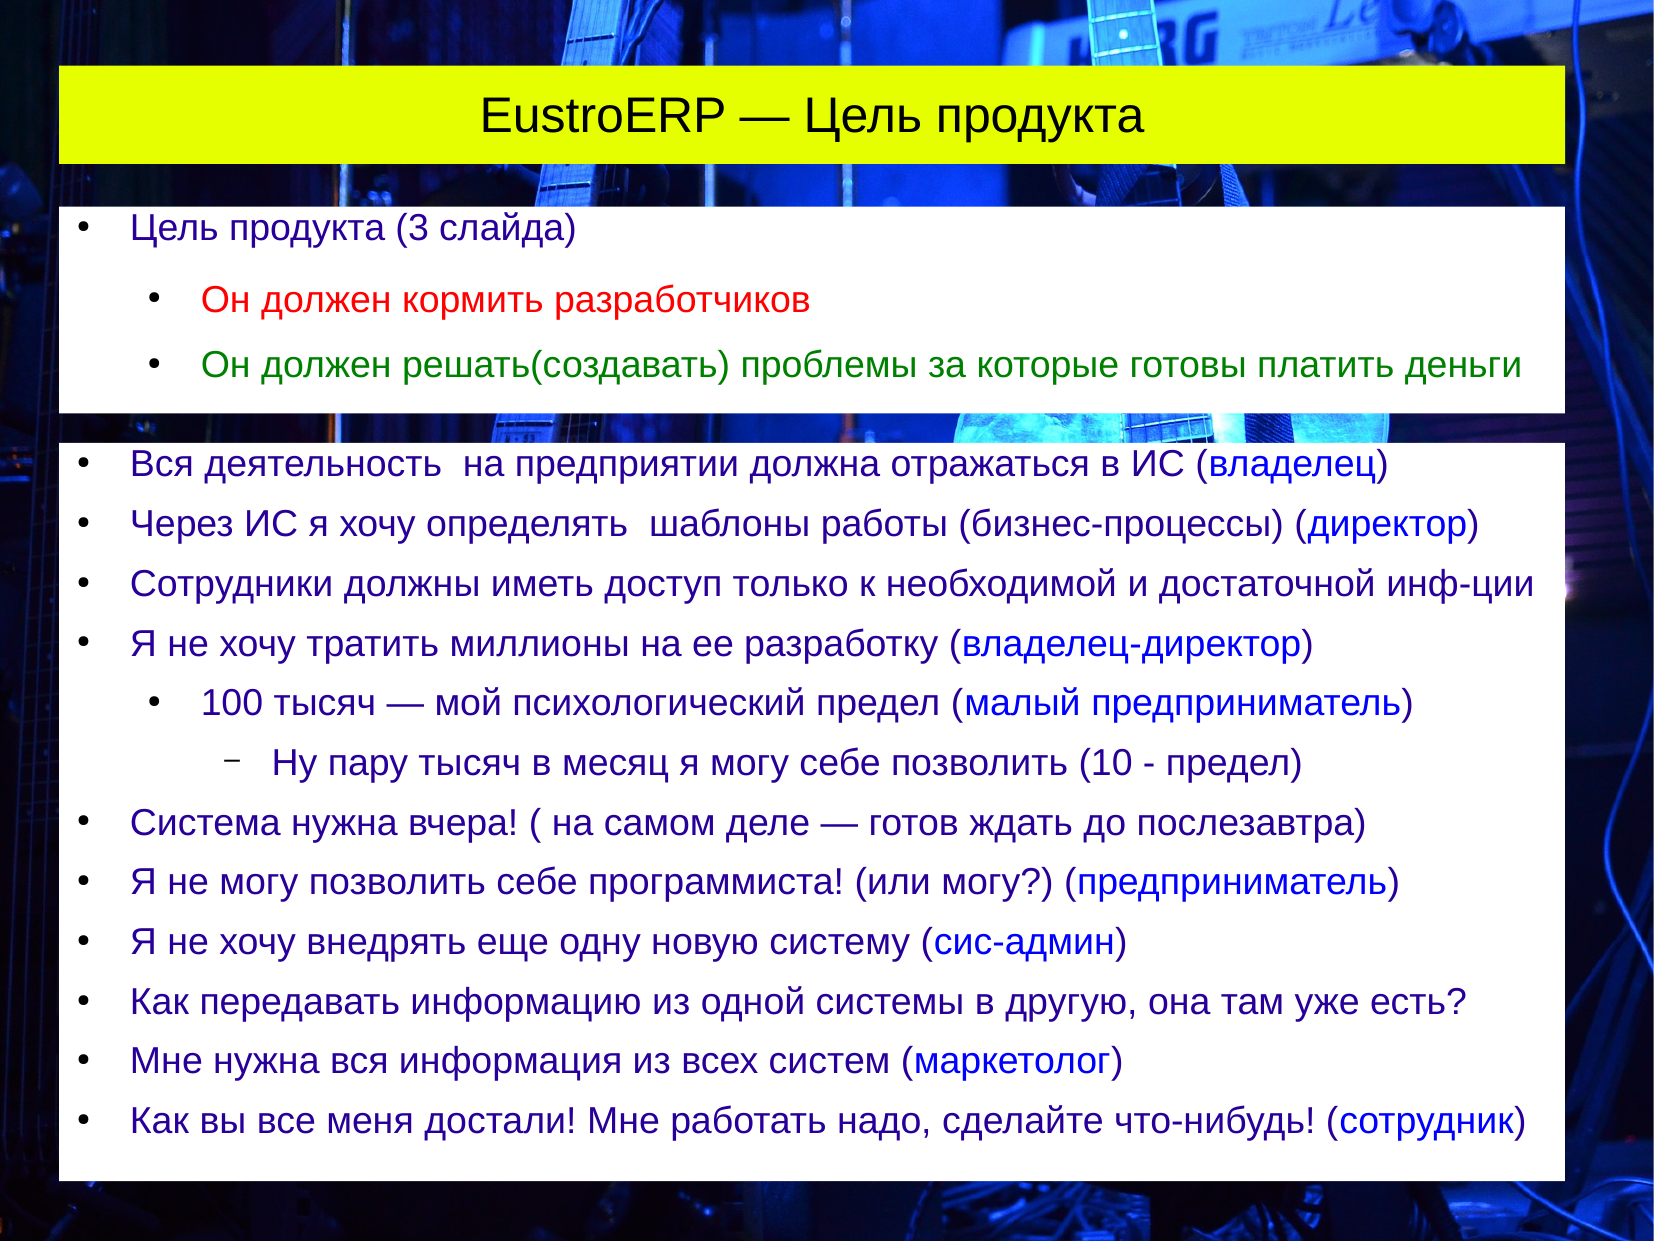

# EustroERP — Цель продукта
Цель продукта (3 слайда)
Он должен кормить разработчиков
Он должен решать(создавать) проблемы за которые готовы платить деньги
Вся деятельность на предприятии должна отражаться в ИС (владелец)
Через ИС я хочу определять шаблоны работы (бизнес-процессы) (директор)
Сотрудники должны иметь доступ только к необходимой и достаточной инф-ции
Я не хочу тратить миллионы на ее разработку (владелец-директор)
100 тысяч — мой психологический предел (малый предприниматель)
Ну пару тысяч в месяц я могу себе позволить (10 - предел)
Система нужна вчера! ( на самом деле — готов ждать до послезавтра)
Я не могу позволить себе программиста! (или могу?) (предприниматель)
Я не хочу внедрять еще одну новую систему (сис-админ)
Как передавать информацию из одной системы в другую, она там уже есть?
Мне нужна вся информация из всех систем (маркетолог)
Как вы все меня достали! Мне работать надо, сделайте что-нибудь! (сотрудник)